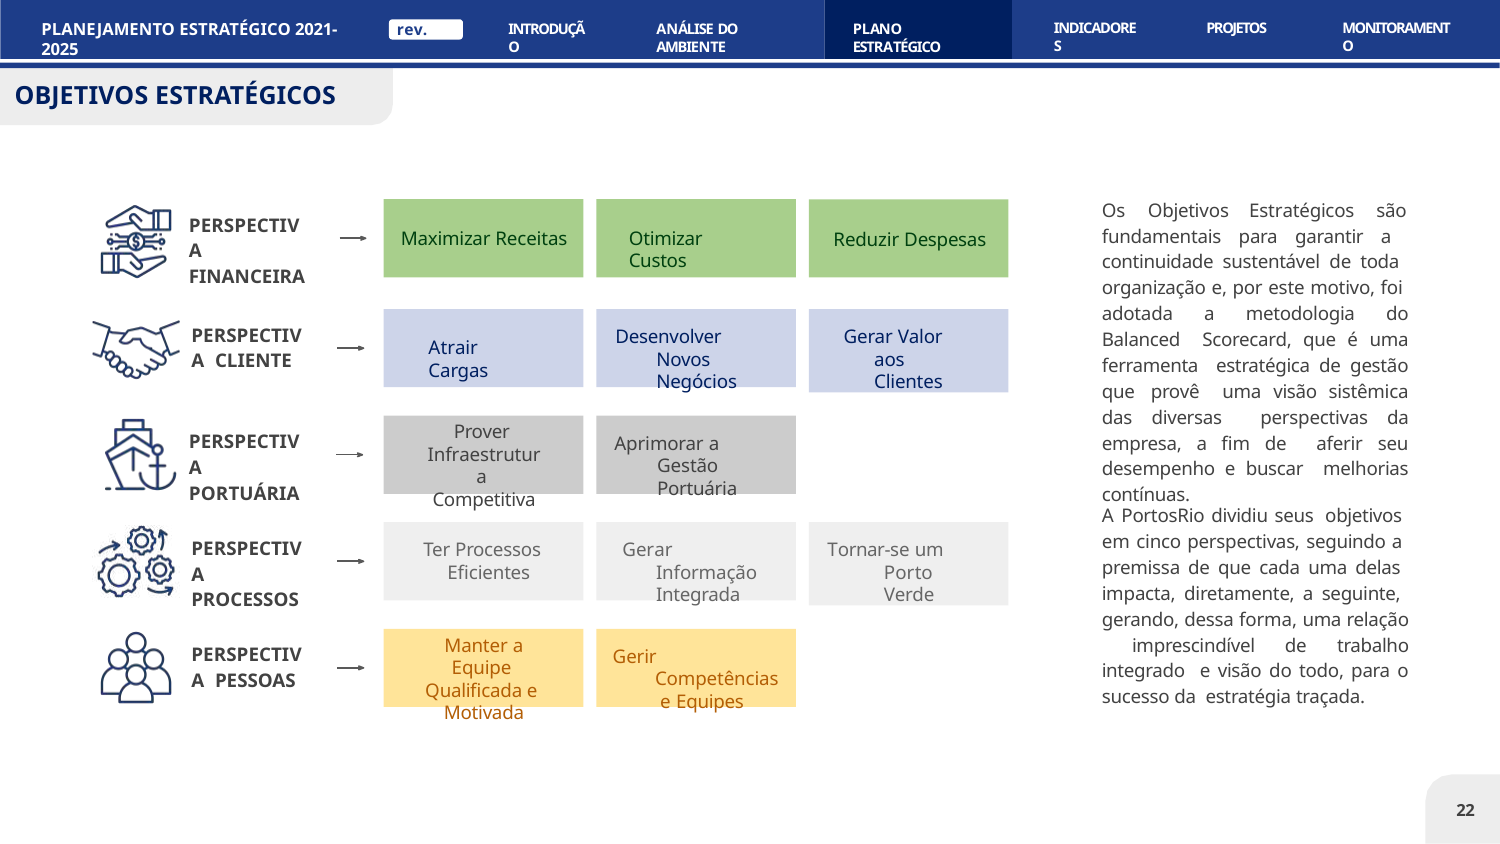

PLANEJAMENTO ESTRATÉGICO 2021-2025
INDICADORES
PROJETOS
MONITORAMENTO
rev. 2022
INTRODUÇÃO
ANÁLISE DO AMBIENTE
PLANO ESTRATÉGICO
OBJETIVOS ESTRATÉGICOS
Os	Objetivos	Estratégicos	são
Reduzir Despesas
PERSPECTIVA FINANCEIRA
fundamentais para garantir a continuidade sustentável de toda organização e, por este motivo, foi adotada a metodologia do Balanced Scorecard, que é uma ferramenta estratégica de gestão que provê uma visão sistêmica das diversas perspectivas da empresa, a ﬁm de aferir seu desempenho e buscar melhorias contínuas.
Maximizar Receitas
Otimizar Custos
Gerar Valor aos Clientes
PERSPECTIVA CLIENTE
Desenvolver Novos Negócios
Atrair Cargas
Prover Infraestrutura Competitiva
PERSPECTIVA PORTUÁRIA
Aprimorar a Gestão Portuária
A PortosRio dividiu seus objetivos em cinco perspectivas, seguindo a premissa de que cada uma delas impacta, diretamente, a seguinte, gerando, dessa forma, uma relação imprescindível de trabalho integrado e visão do todo, para o sucesso da estratégia traçada.
Tornar-se um Porto Verde
PERSPECTIVA PROCESSOS
Ter Processos Eﬁcientes
Gerar Informação Integrada
Manter a Equipe Qualiﬁcada e Motivada
PERSPECTIVA PESSOAS
Gerir Competências e Equipes